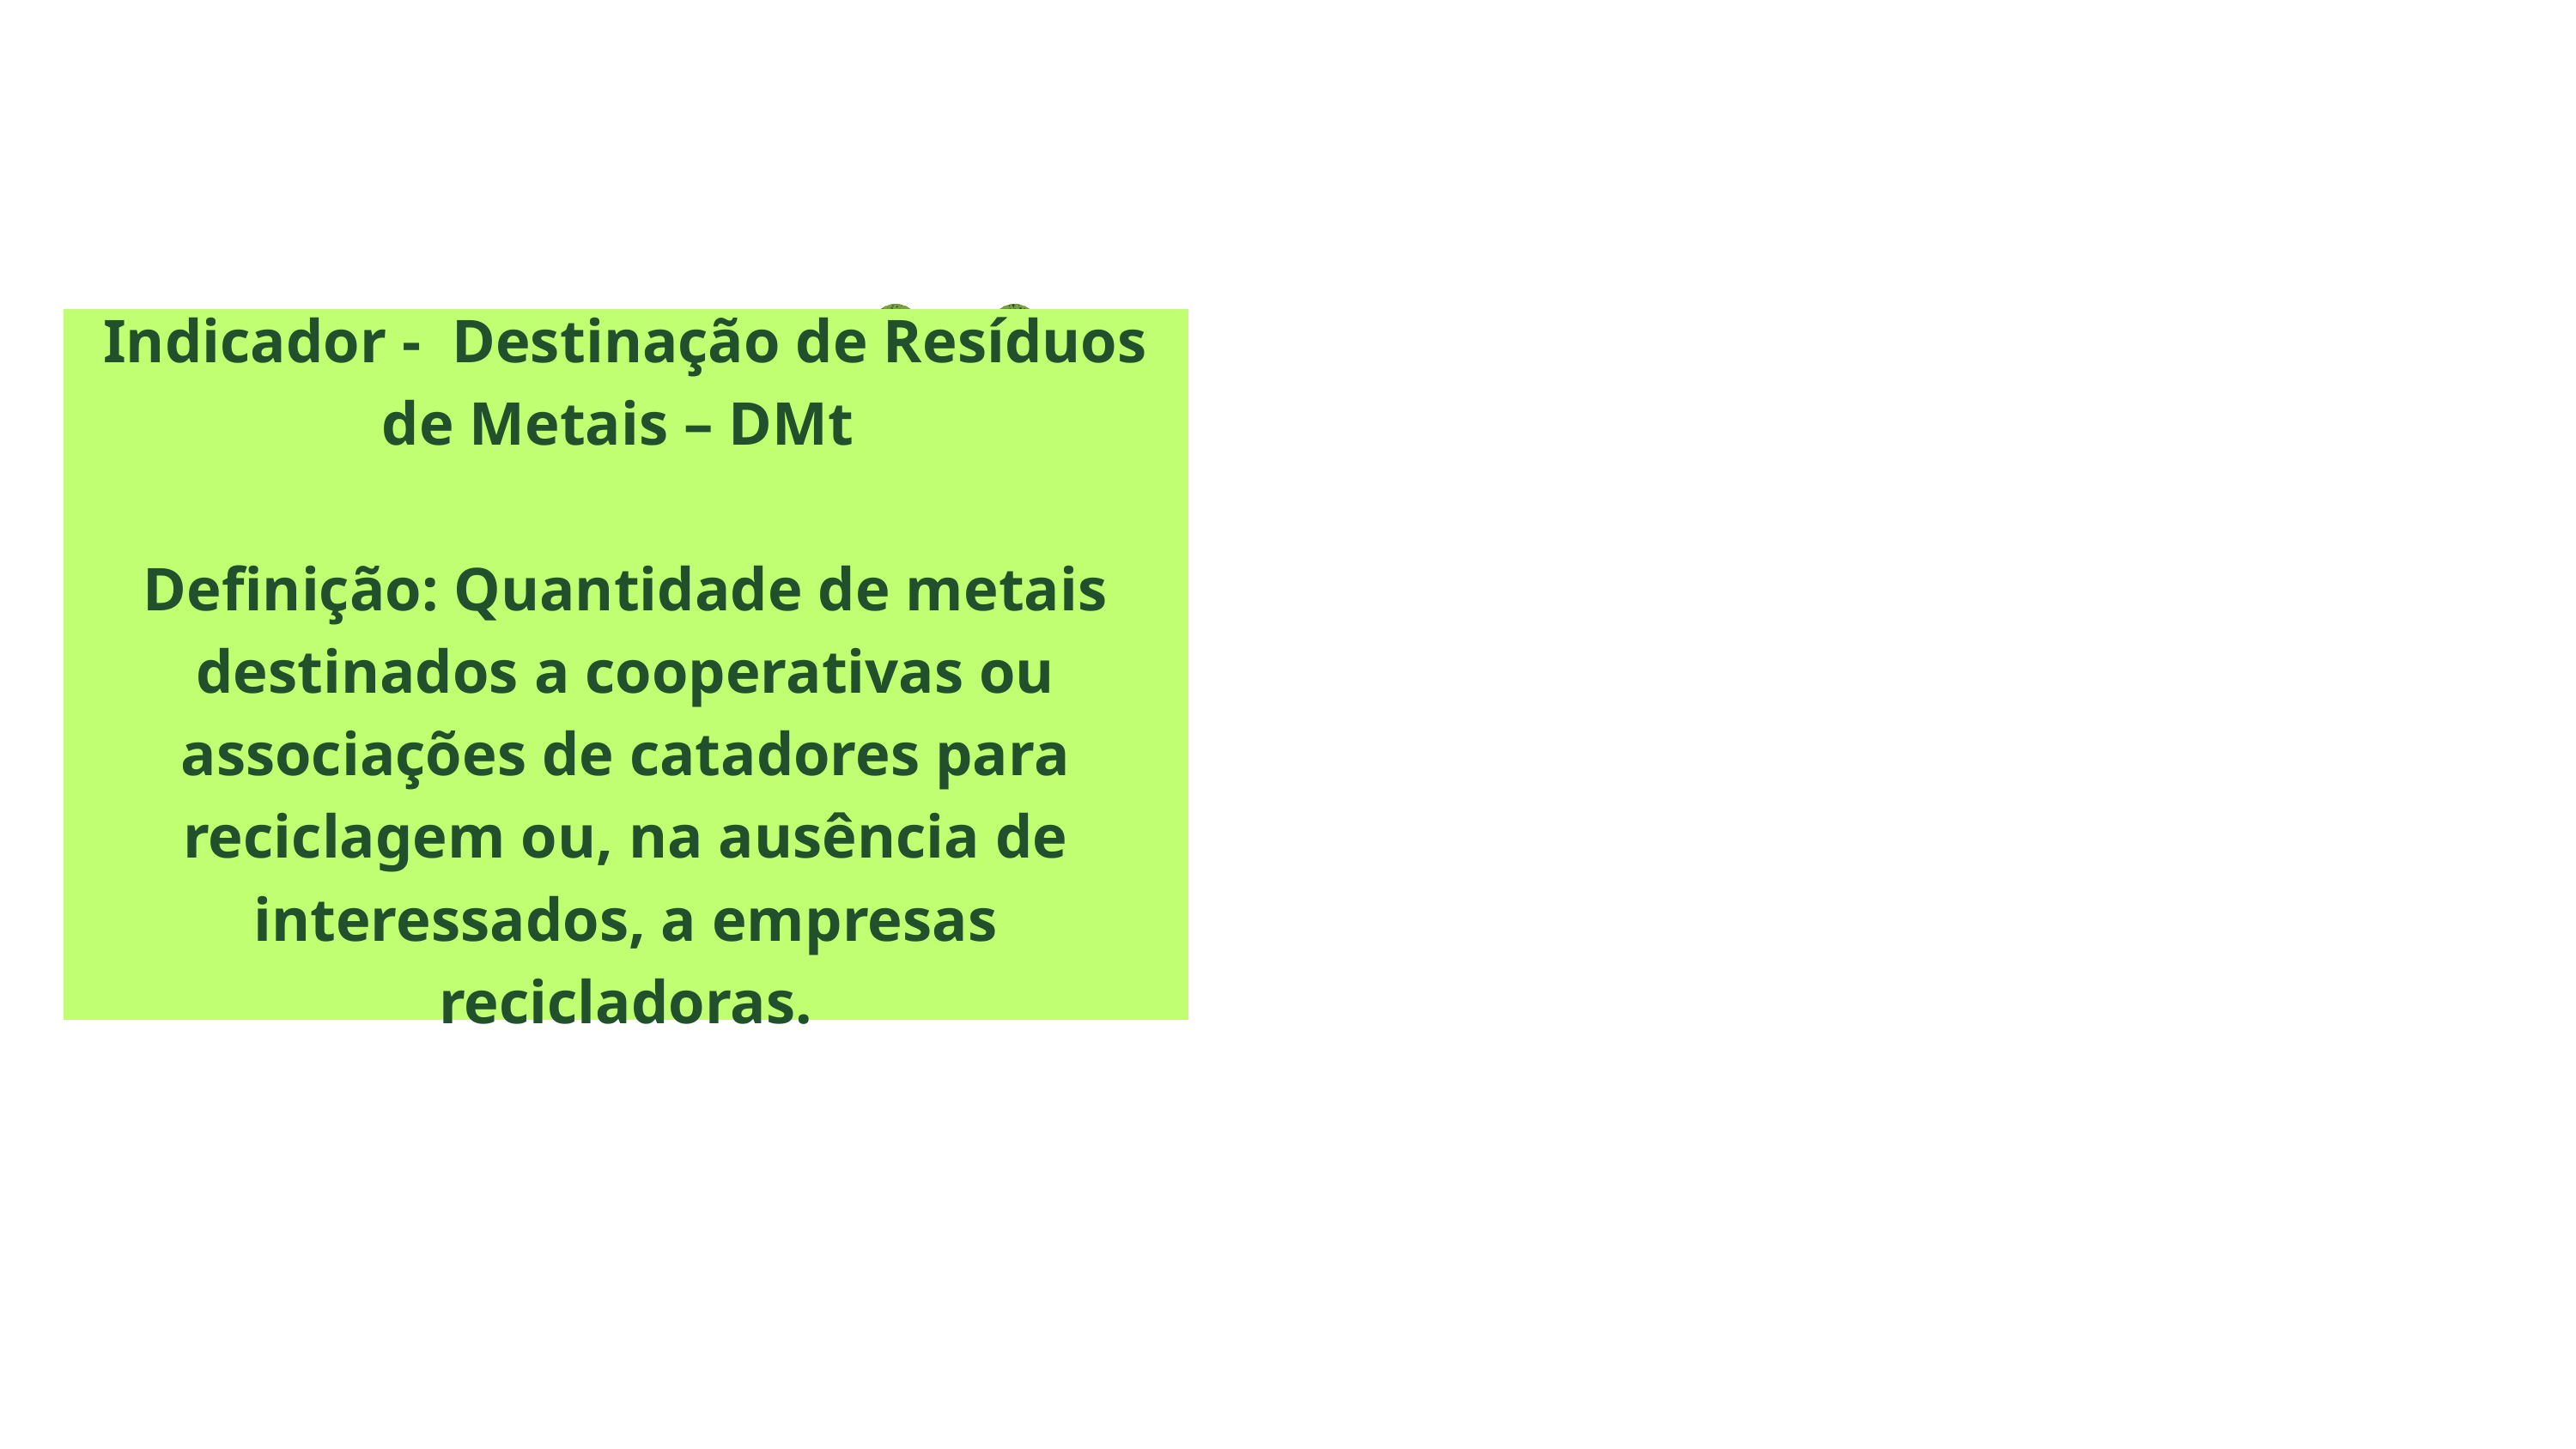

Fórmula: Quantidade de metais destinado à reciclagem.
Polaridade: Quanto maior o valor, melhor o desempenho.
Periodicidade: Mensal.
Metodologia Análise de Desempenho: Anual
Unidade responsável pelas metas: Secretaria de Governança e Gestão Estratégica.
Indicador - Destinação de Resíduos de Metais – DMt
Definição: Quantidade de metais destinados a cooperativas ou associações de catadores para reciclagem ou, na ausência de interessados, a empresas recicladoras.